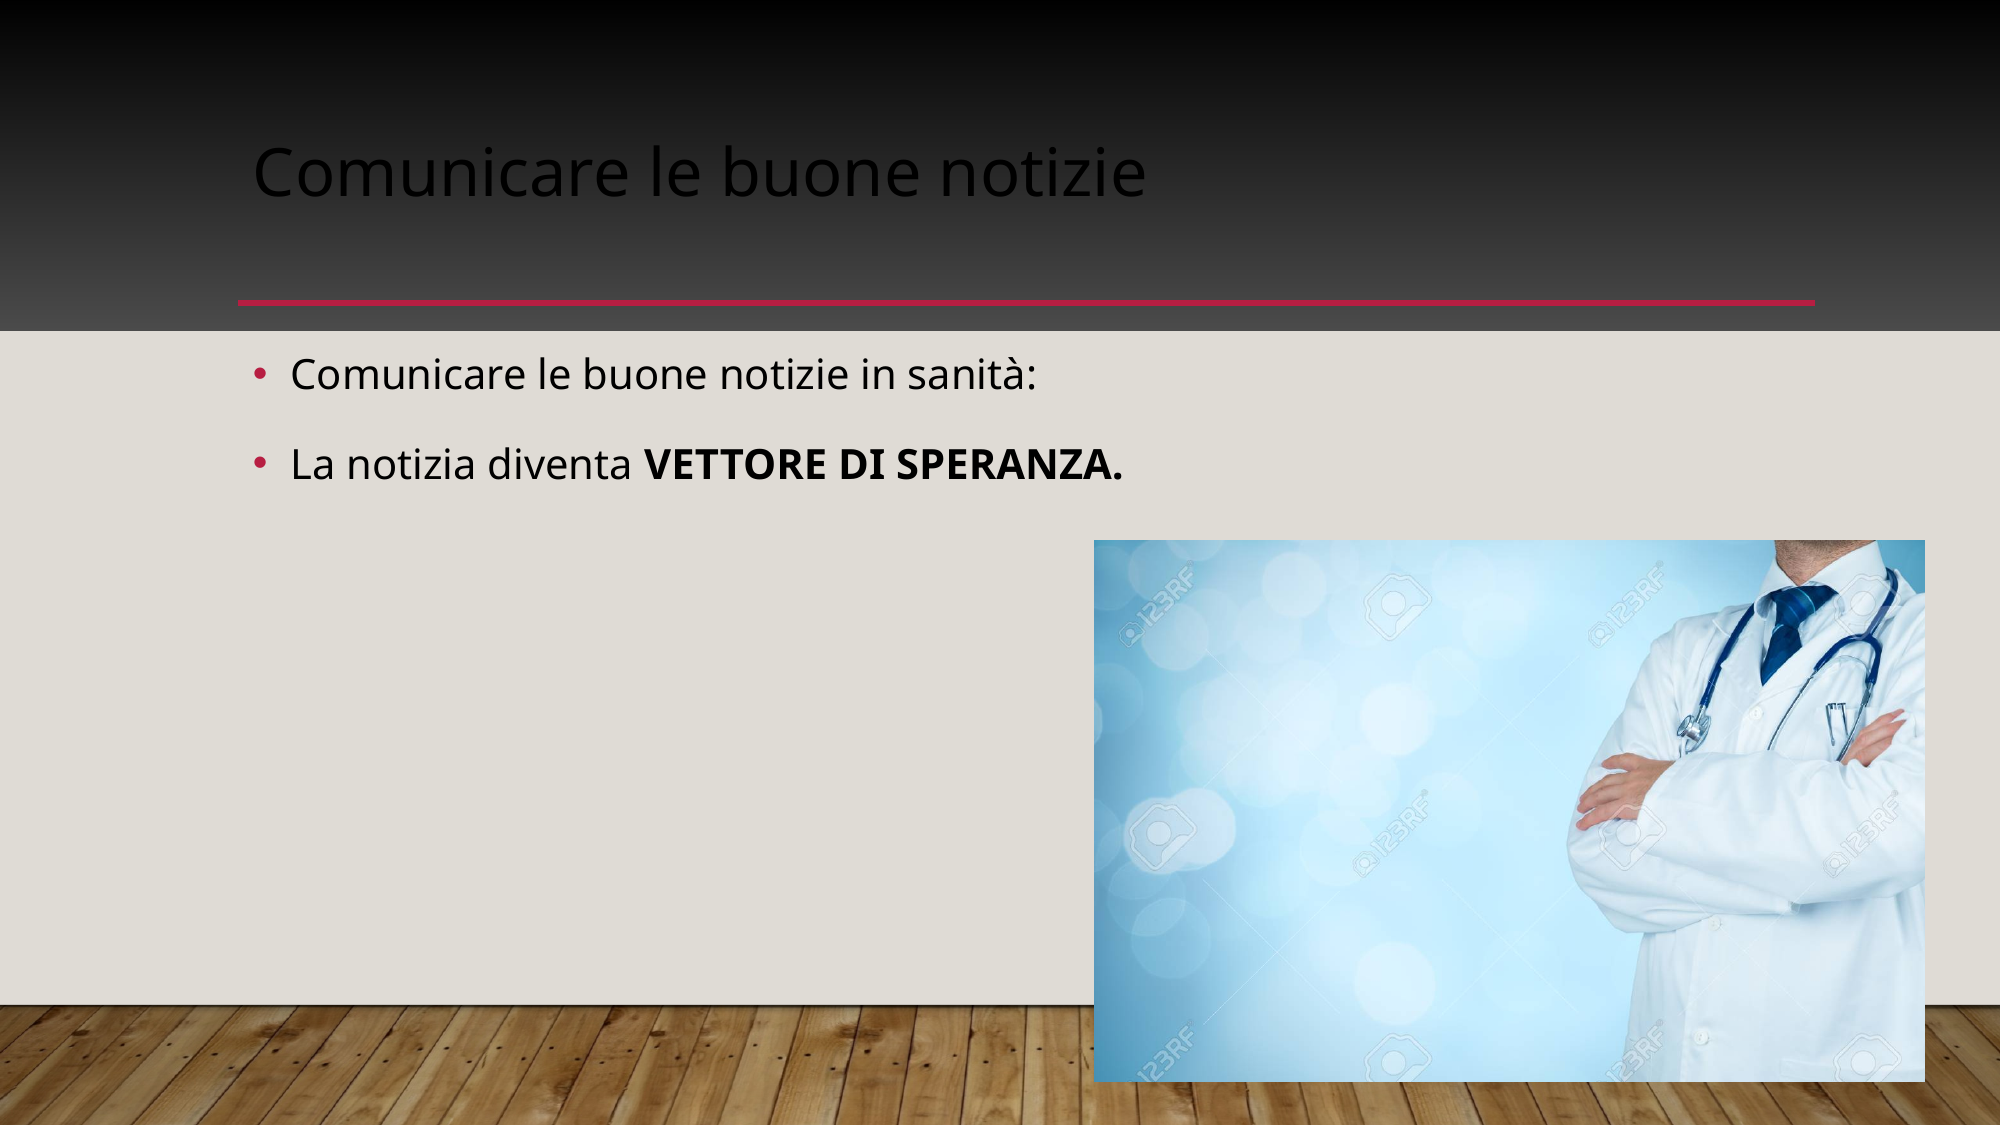

# Comunicare le buone notizie
Comunicare le buone notizie in sanità:
La notizia diventa VETTORE DI SPERANZA.